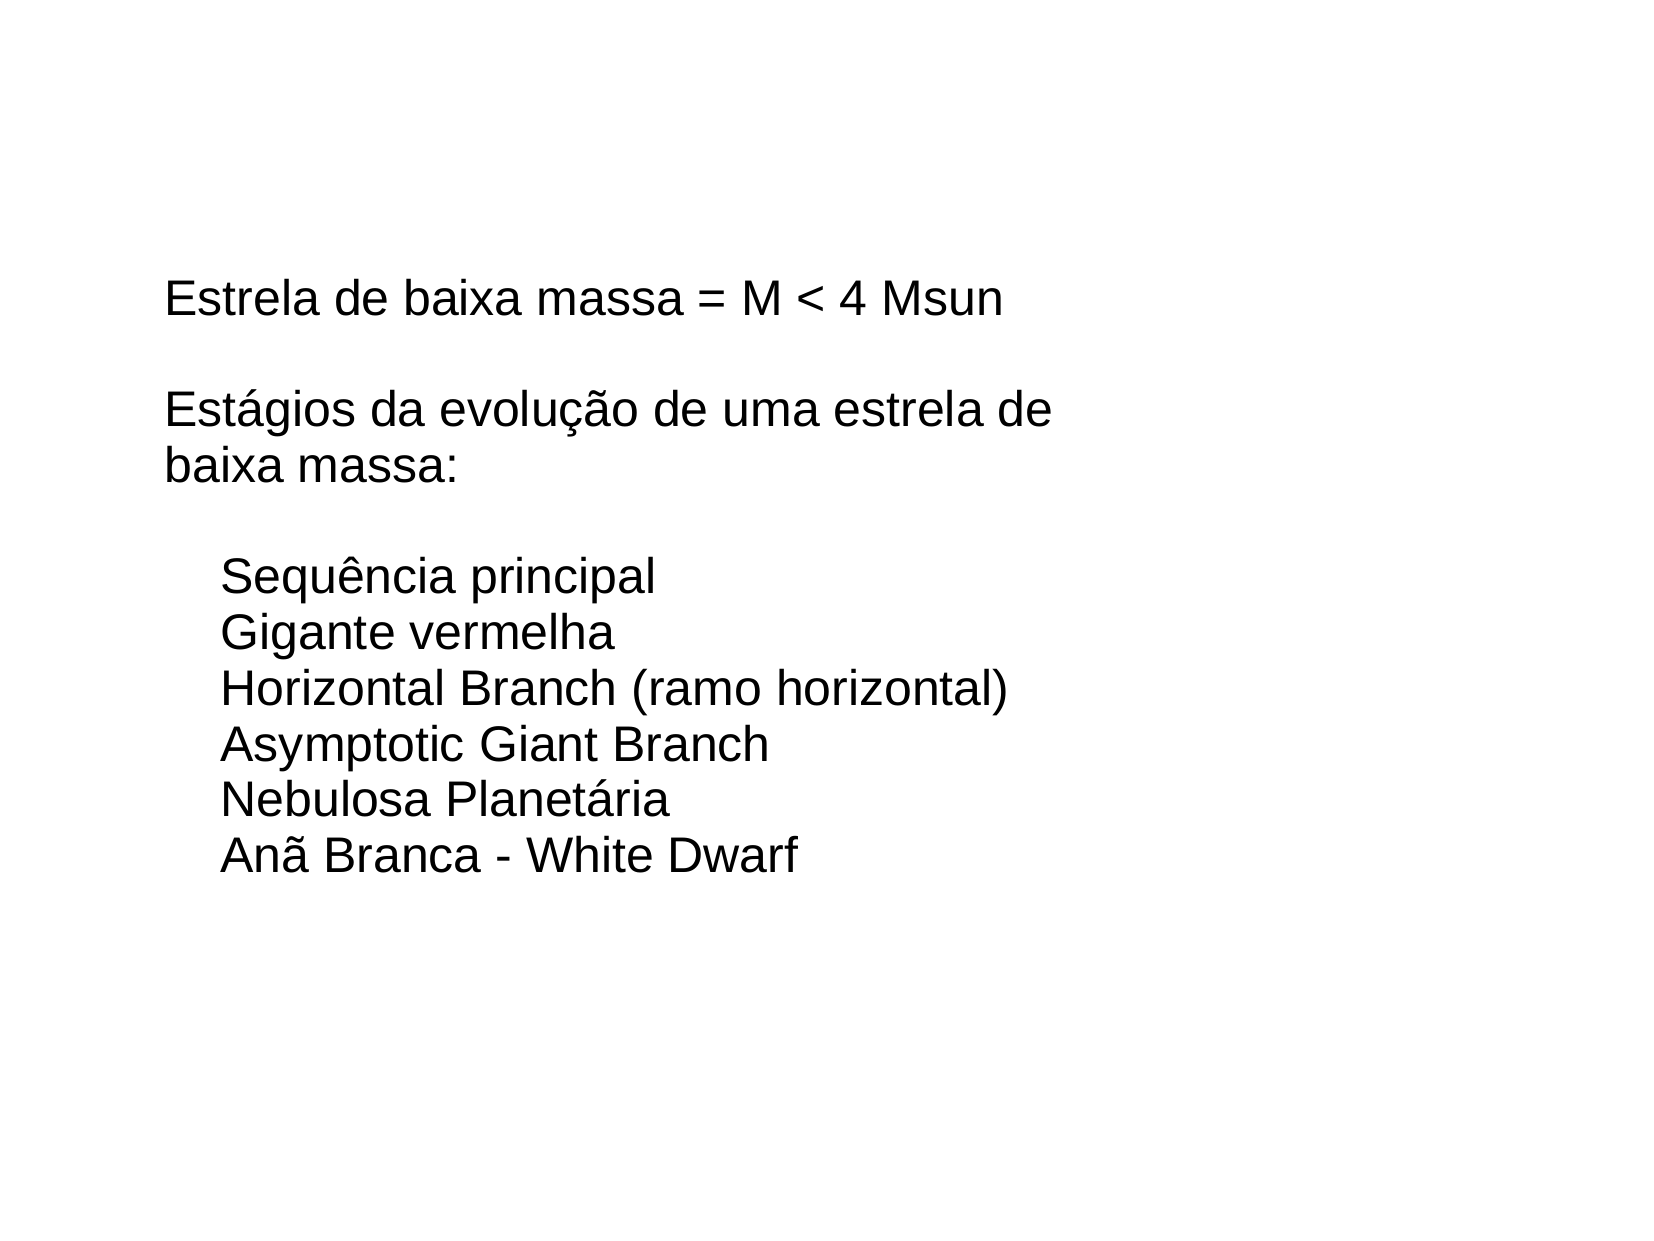

Estrela de baixa massa = M < 4 Msun
Estágios da evolução de uma estrela de baixa massa:
 Sequência principal
 Gigante vermelha
 Horizontal Branch (ramo horizontal)
 Asymptotic Giant Branch
 Nebulosa Planetária
 Anã Branca - White Dwarf